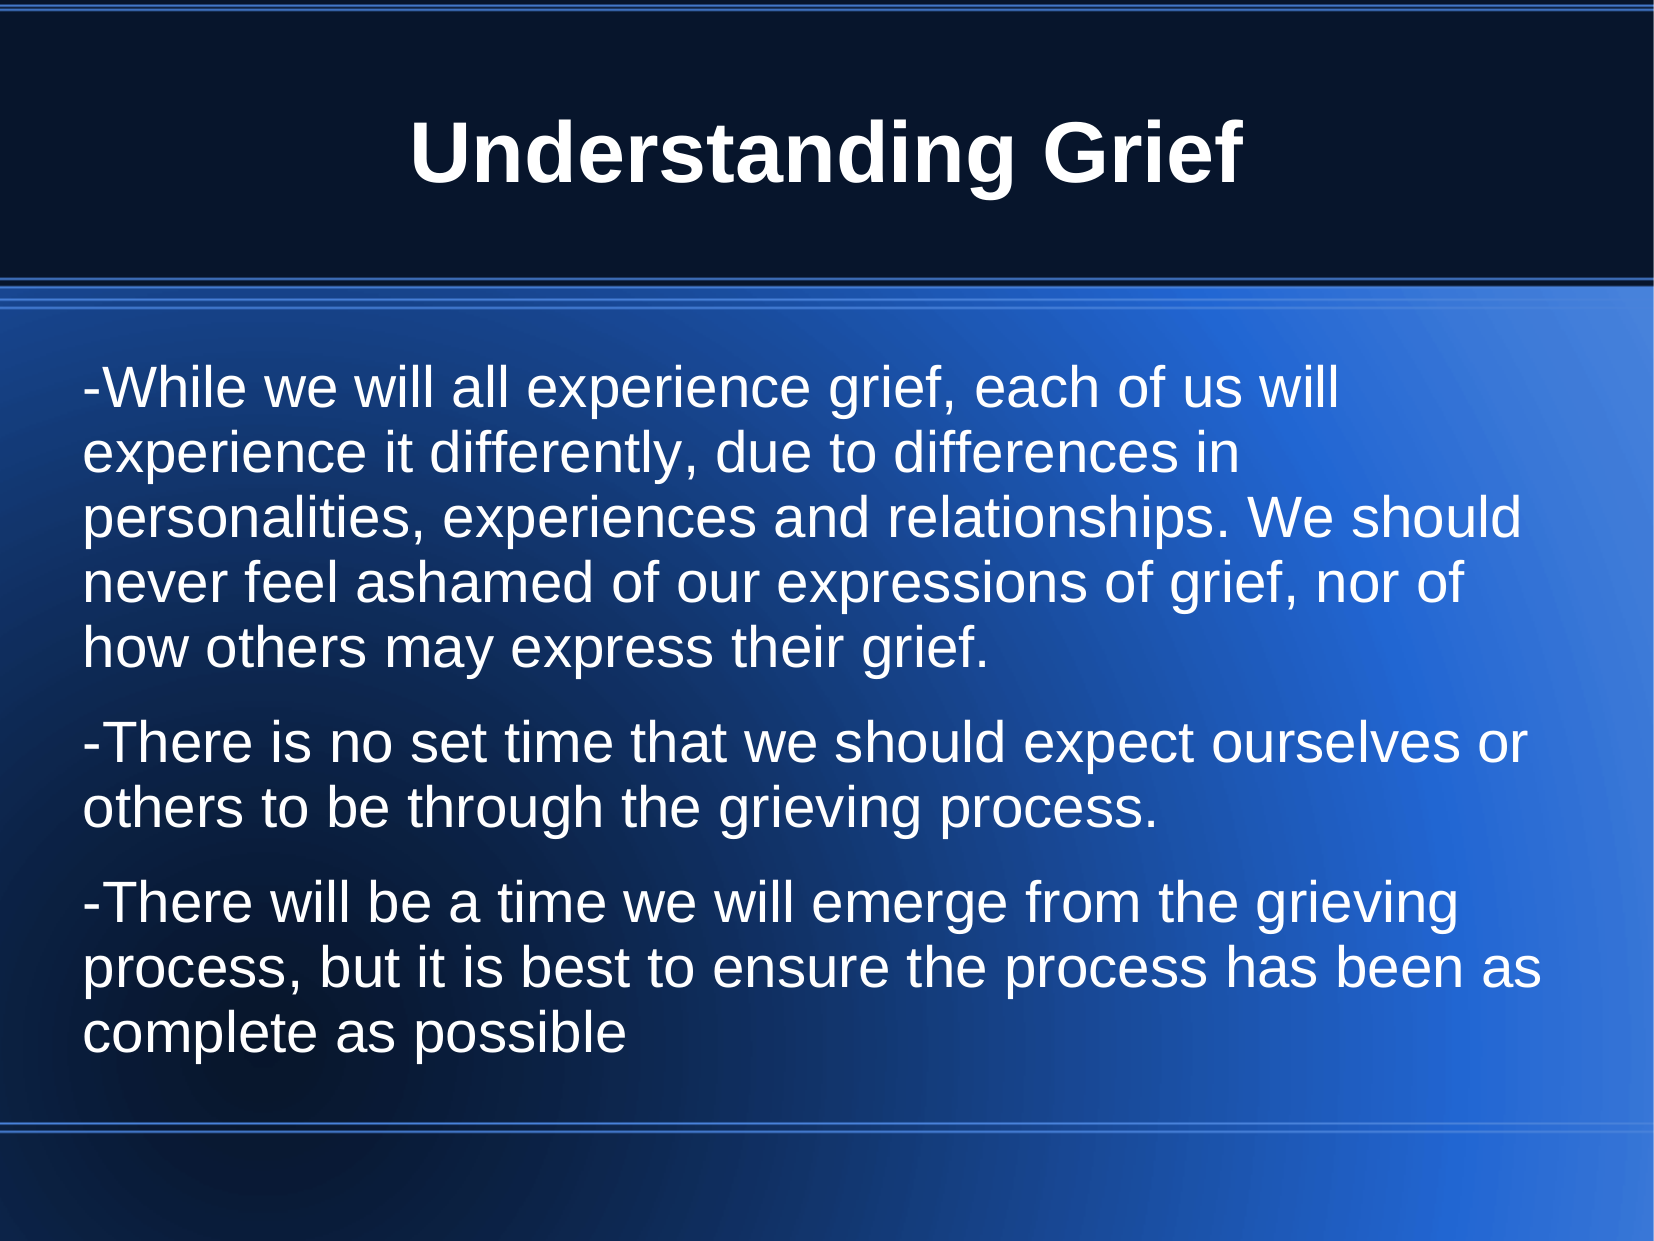

# Understanding Grief
-While we will all experience grief, each of us will experience it differently, due to differences in personalities, experiences and relationships. We should never feel ashamed of our expressions of grief, nor of how others may express their grief.
-There is no set time that we should expect ourselves or others to be through the grieving process.
-There will be a time we will emerge from the grieving process, but it is best to ensure the process has been as complete as possible